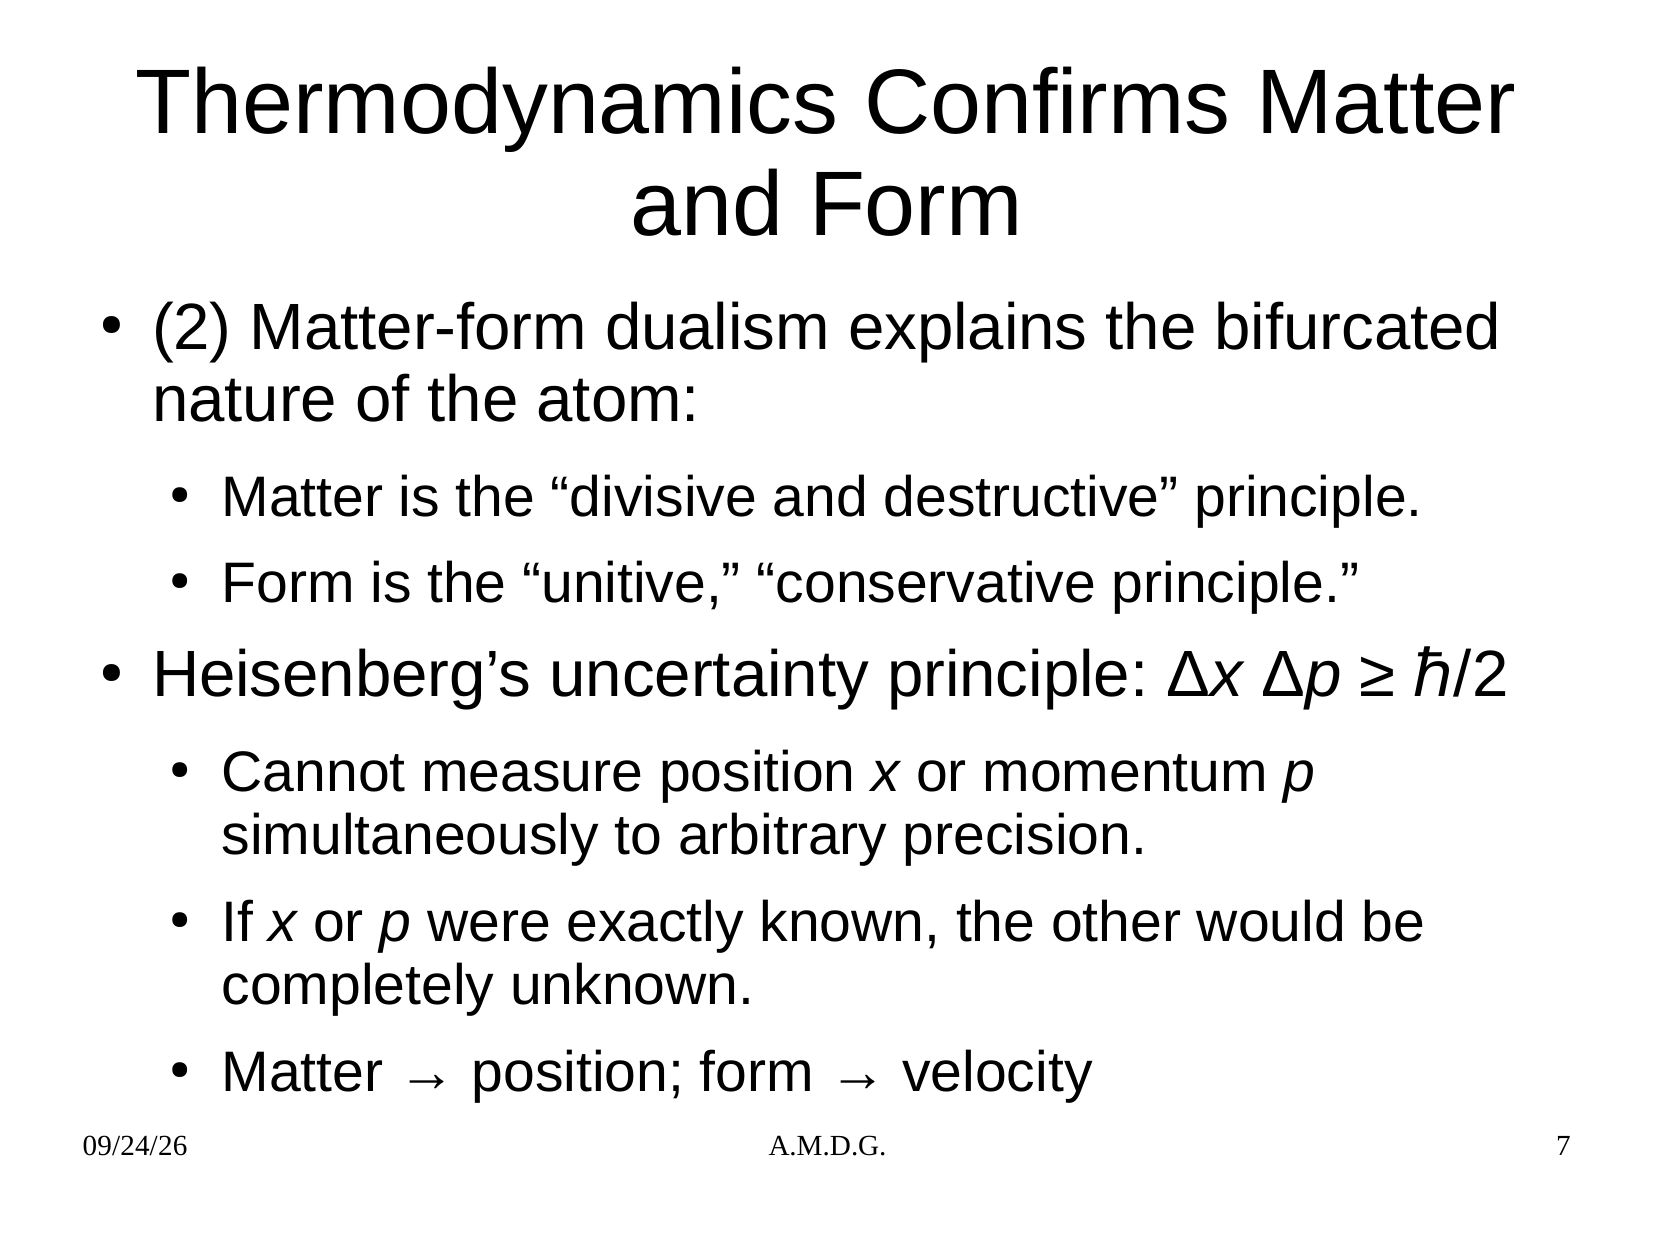

# Thermodynamics Confirms Matter and Form
(2) Matter-form dualism explains the bifurcated nature of the atom:
Matter is the “divisive and destructive” principle.
Form is the “unitive,” “conservative principle.”
Heisenberg’s uncertainty principle: Δx Δp ≥ ℏ/2
Cannot measure position x or momentum p simultaneously to arbitrary precision.
If x or p were exactly known, the other would be completely unknown.
Matter → position; form → velocity
`
A.M.D.G.
7